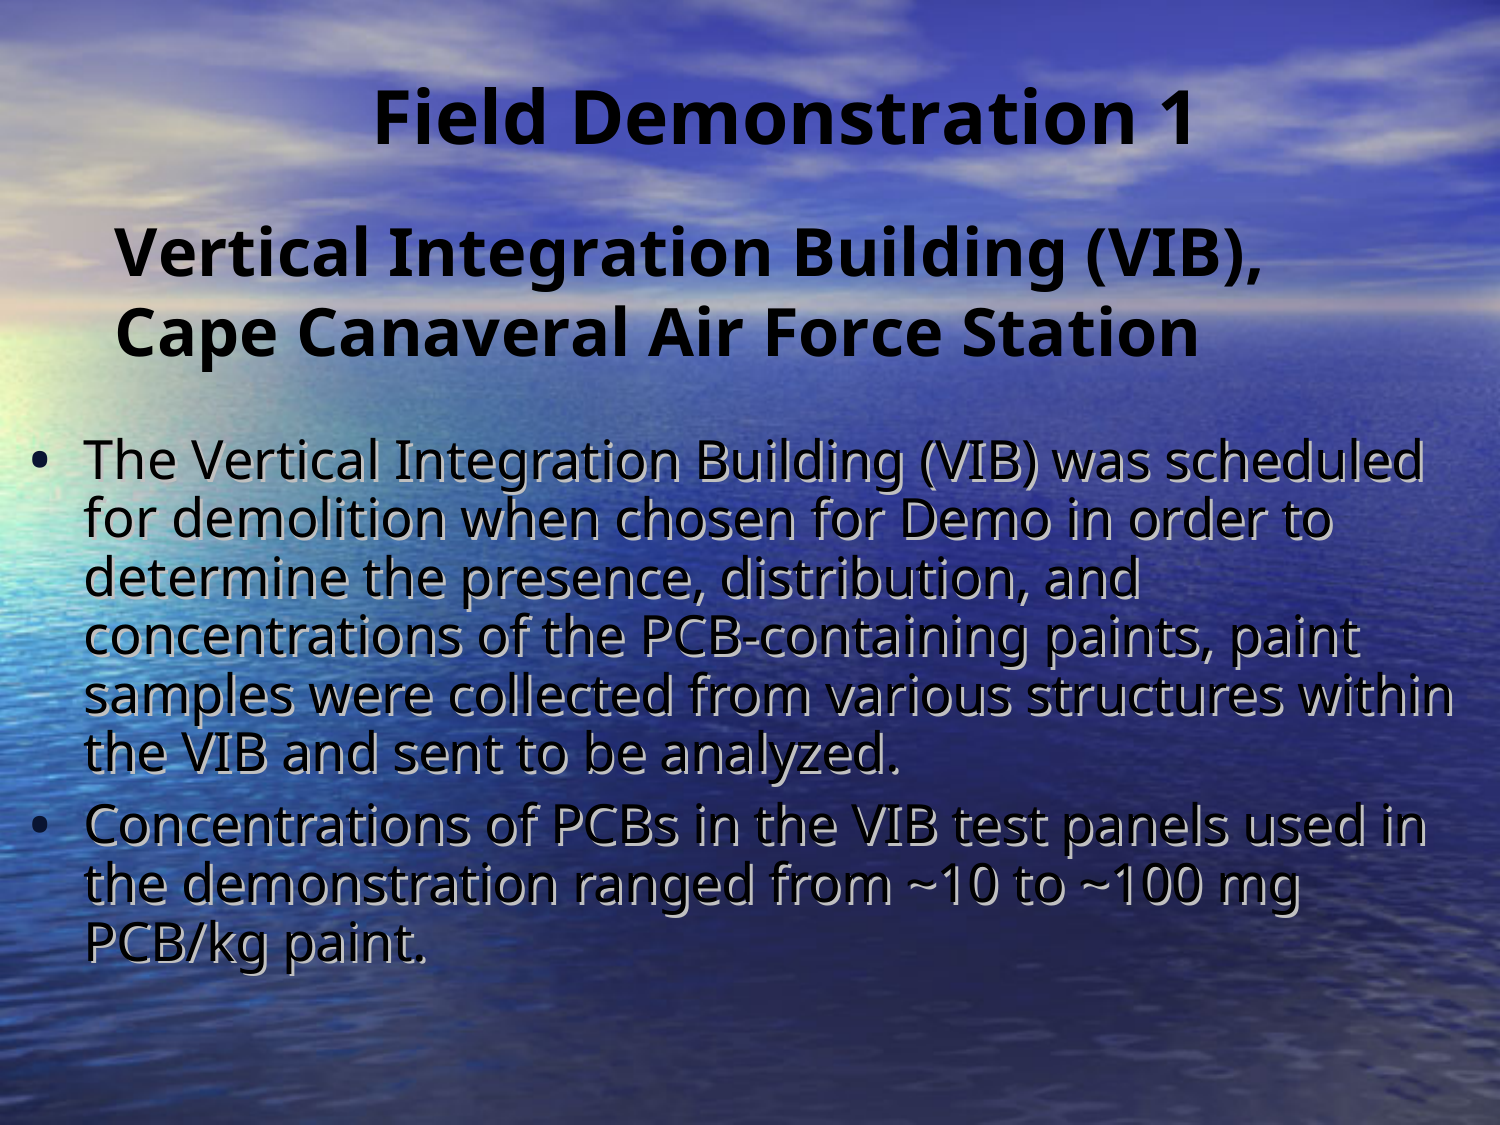

Field Demonstration 1
Vertical Integration Building (VIB), Cape Canaveral Air Force Station
# The Vertical Integration Building (VIB) was scheduled for demolition when chosen for Demo in order to determine the presence, distribution, and concentrations of the PCB-containing paints, paint samples were collected from various structures within the VIB and sent to be analyzed.
Concentrations of PCBs in the VIB test panels used in the demonstration ranged from ~10 to ~100 mg PCB/kg paint.